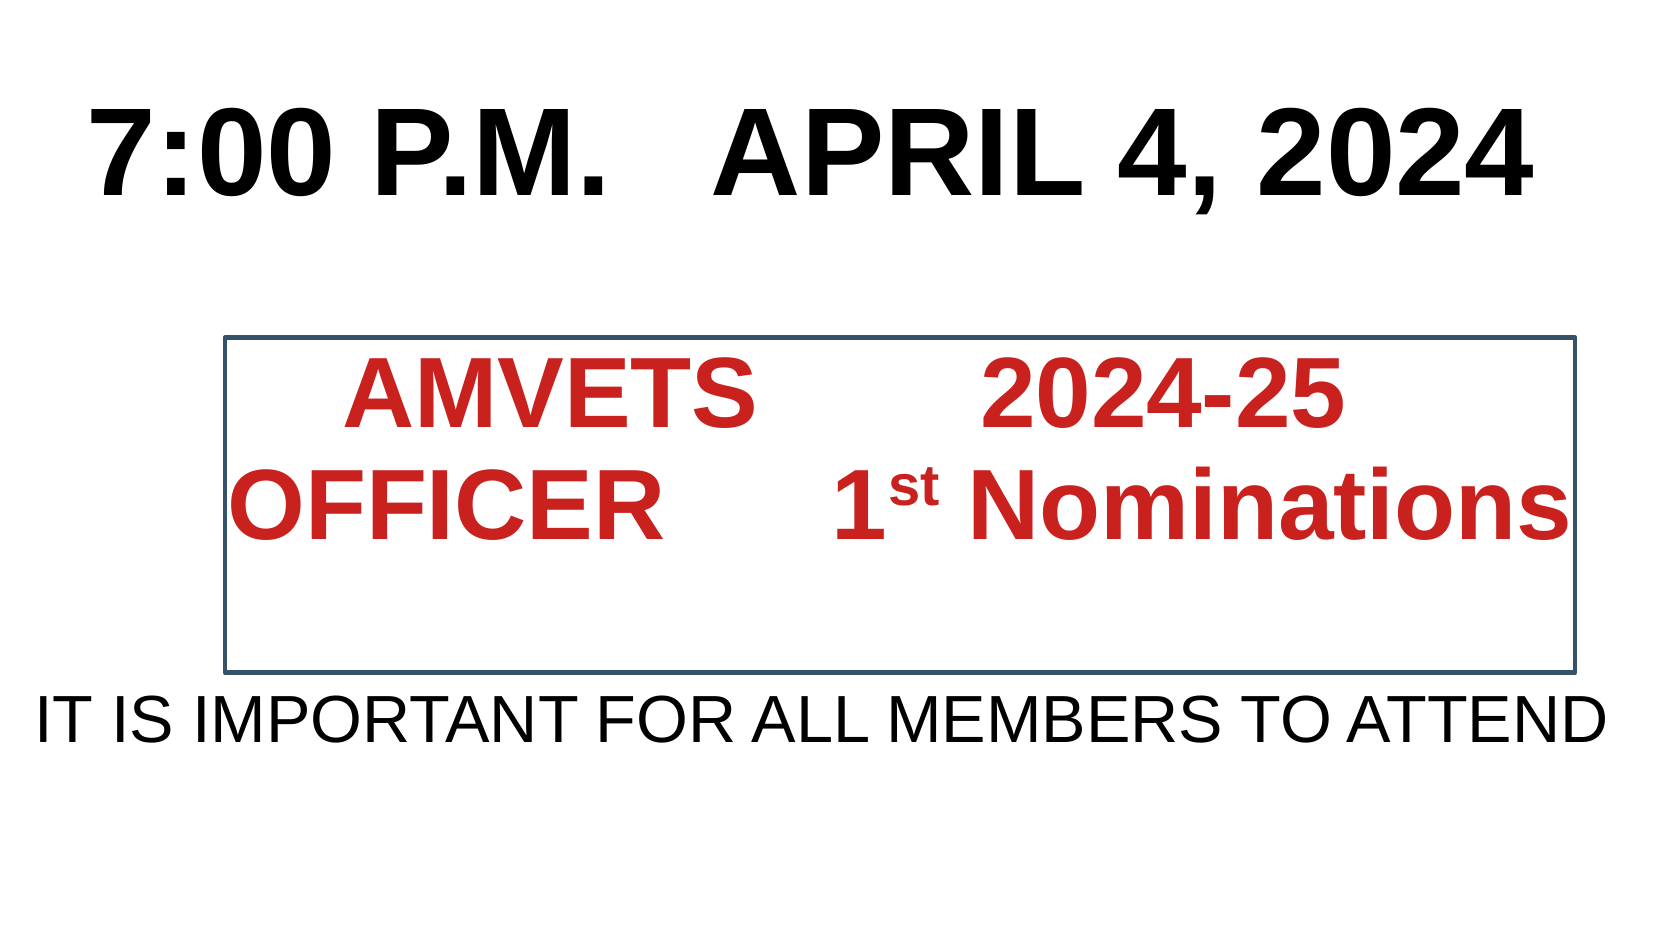

7:00 P.M. APRIL 4, 2024
AMVETS 2024-25 OFFICER 1st Nominations
IT IS IMPORTANT FOR ALL MEMBERS TO ATTEND